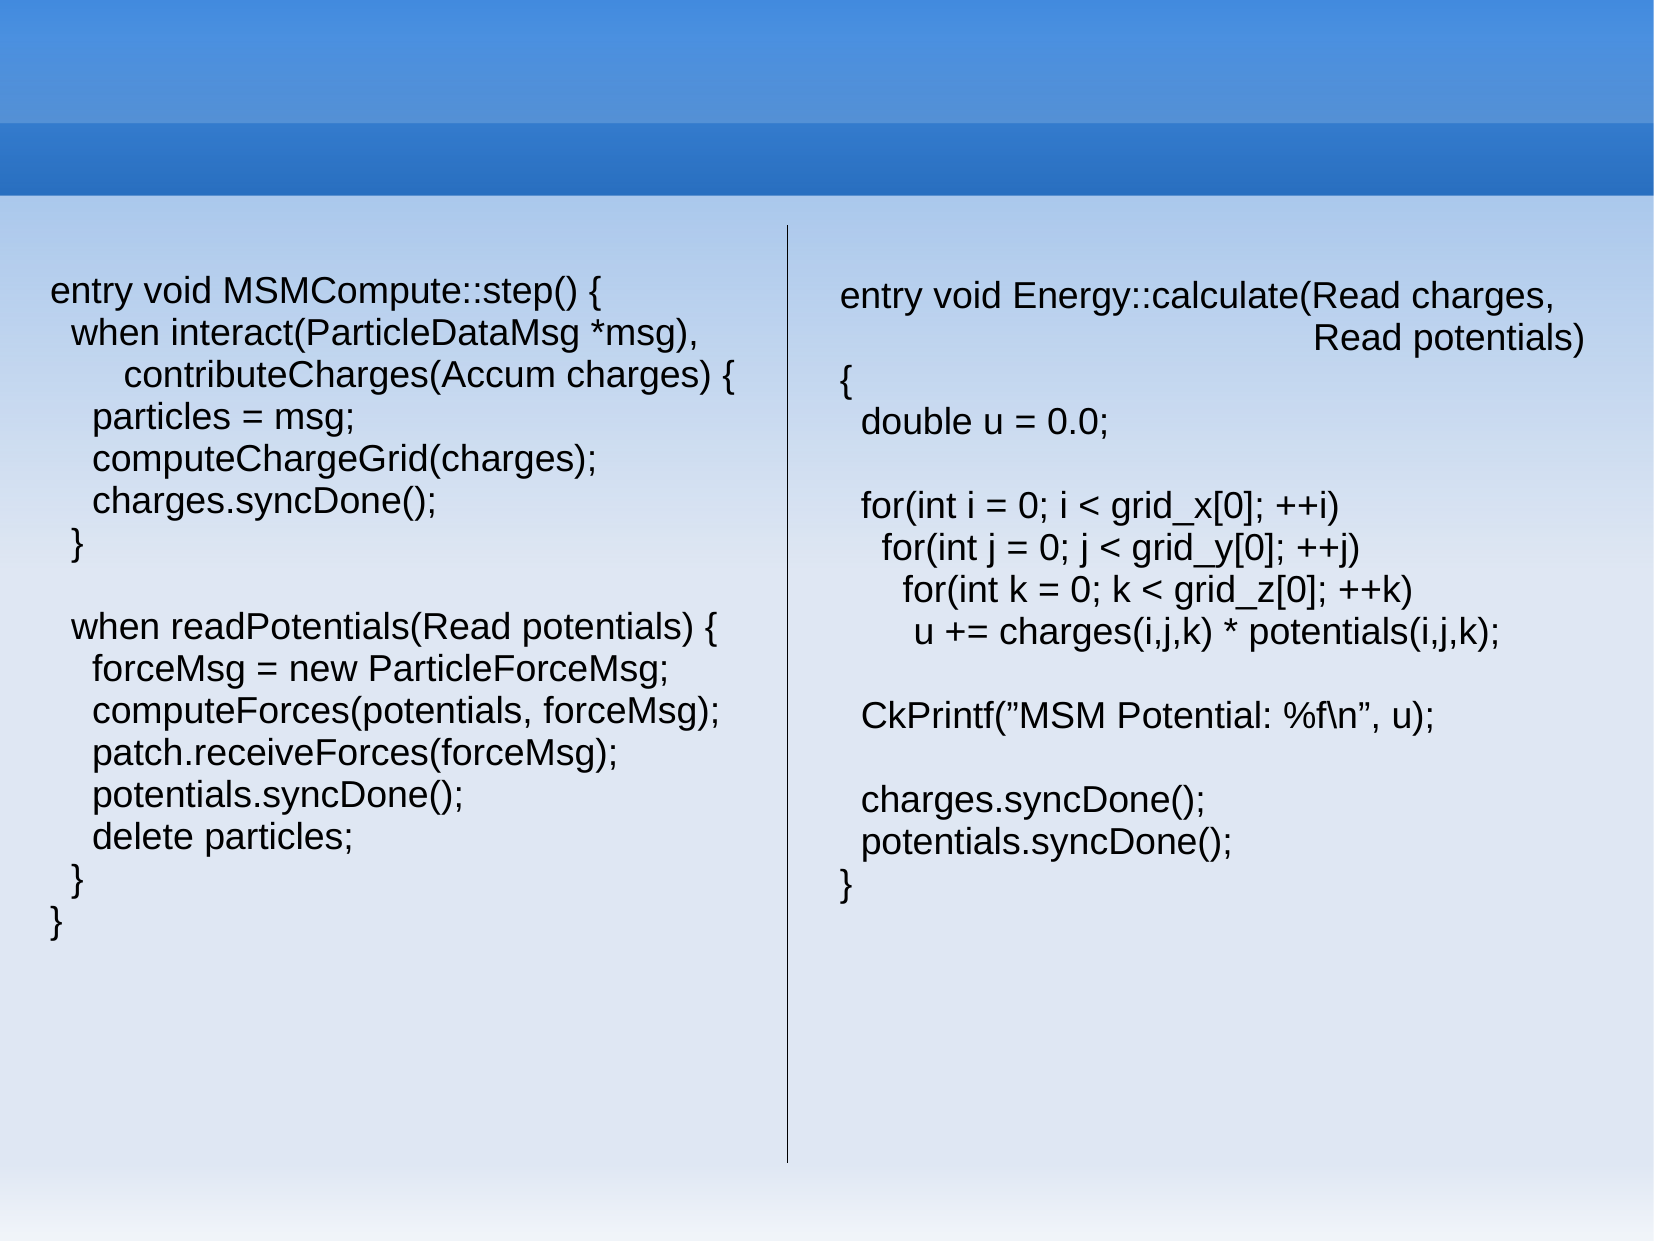

#
entry void Energy::calculate(Read charges,
			 Read potentials)
{
 double u = 0.0;
 for(int i = 0; i < grid_x[0]; ++i)
 for(int j = 0; j < grid_y[0]; ++j)
 for(int k = 0; k < grid_z[0]; ++k)
	u += charges(i,j,k) * potentials(i,j,k);
 CkPrintf(”MSM Potential: %f\n”, u);
 charges.syncDone();
 potentials.syncDone();
}
entry void MSMCompute::step() {
 when interact(ParticleDataMsg *msg),
 contributeCharges(Accum charges) {
 particles = msg;
 computeChargeGrid(charges);
 charges.syncDone();
 }
 when readPotentials(Read potentials) {
 forceMsg = new ParticleForceMsg;
 computeForces(potentials, forceMsg);
 patch.receiveForces(forceMsg);
 potentials.syncDone();
 delete particles;
 }
}